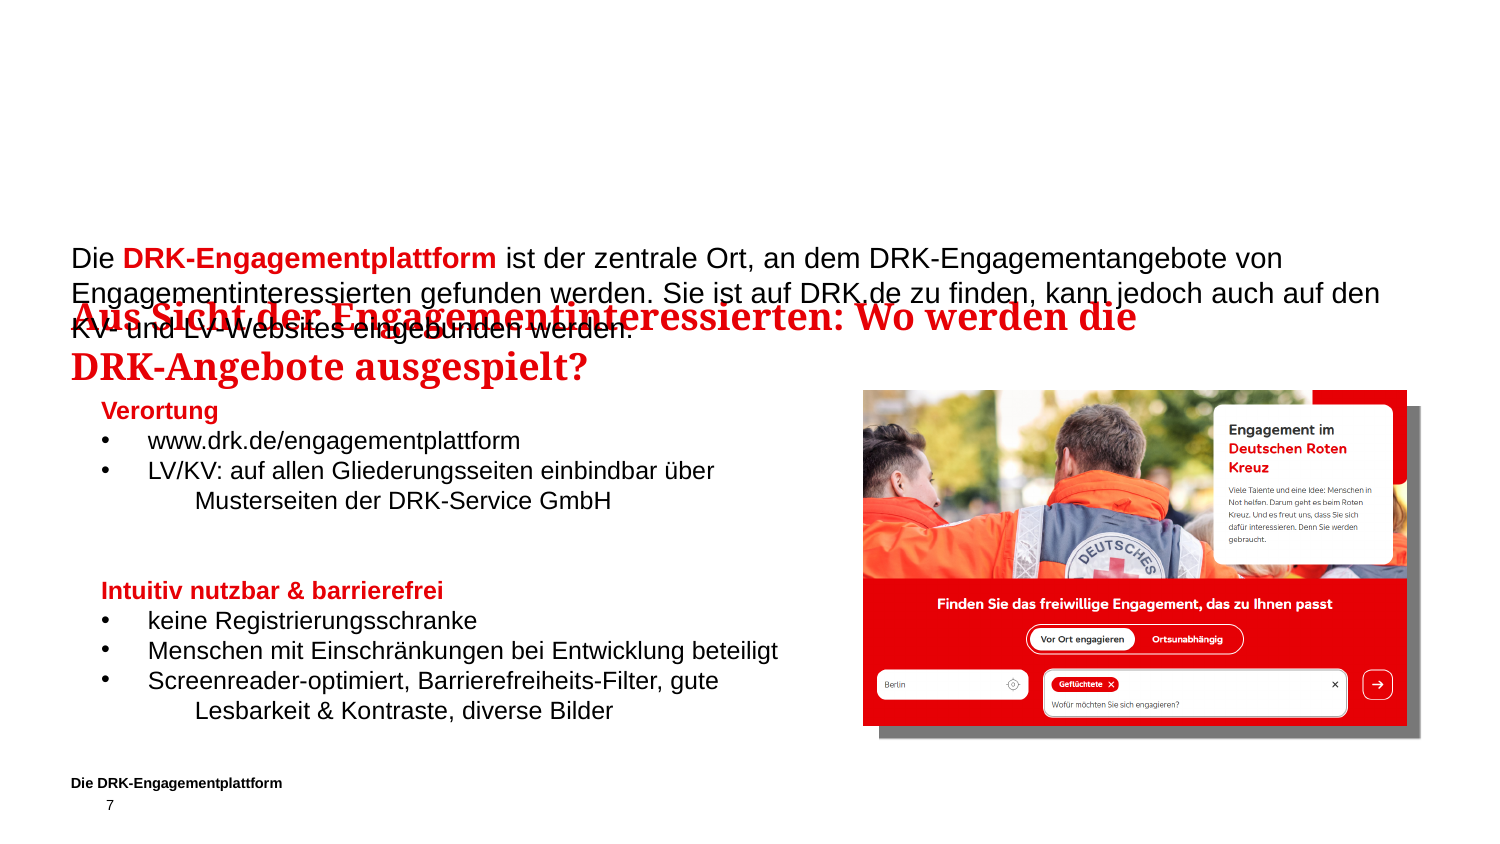

Die DRK-Engagementplattform ist der zentrale Ort, an dem DRK-Engagementangebote von Engagementinteressierten gefunden werden. Sie ist auf DRK.de zu finden, kann jedoch auch auf den KV- und LV-Websites eingebunden werden.
# Aus Sicht der Engagementinteressierten: Wo werden die DRK-Angebote ausgespielt?
Verortung
www.drk.de/engagementplattform
LV/KV: auf allen Gliederungsseiten einbindbar über Musterseiten der DRK-Service GmbH
Intuitiv nutzbar & barrierefrei
keine Registrierungsschranke
Menschen mit Einschränkungen bei Entwicklung beteiligt
Screenreader-optimiert, Barrierefreiheits-Filter, gute Lesbarkeit & Kontraste, diverse Bilder
Die DRK-Engagementplattform